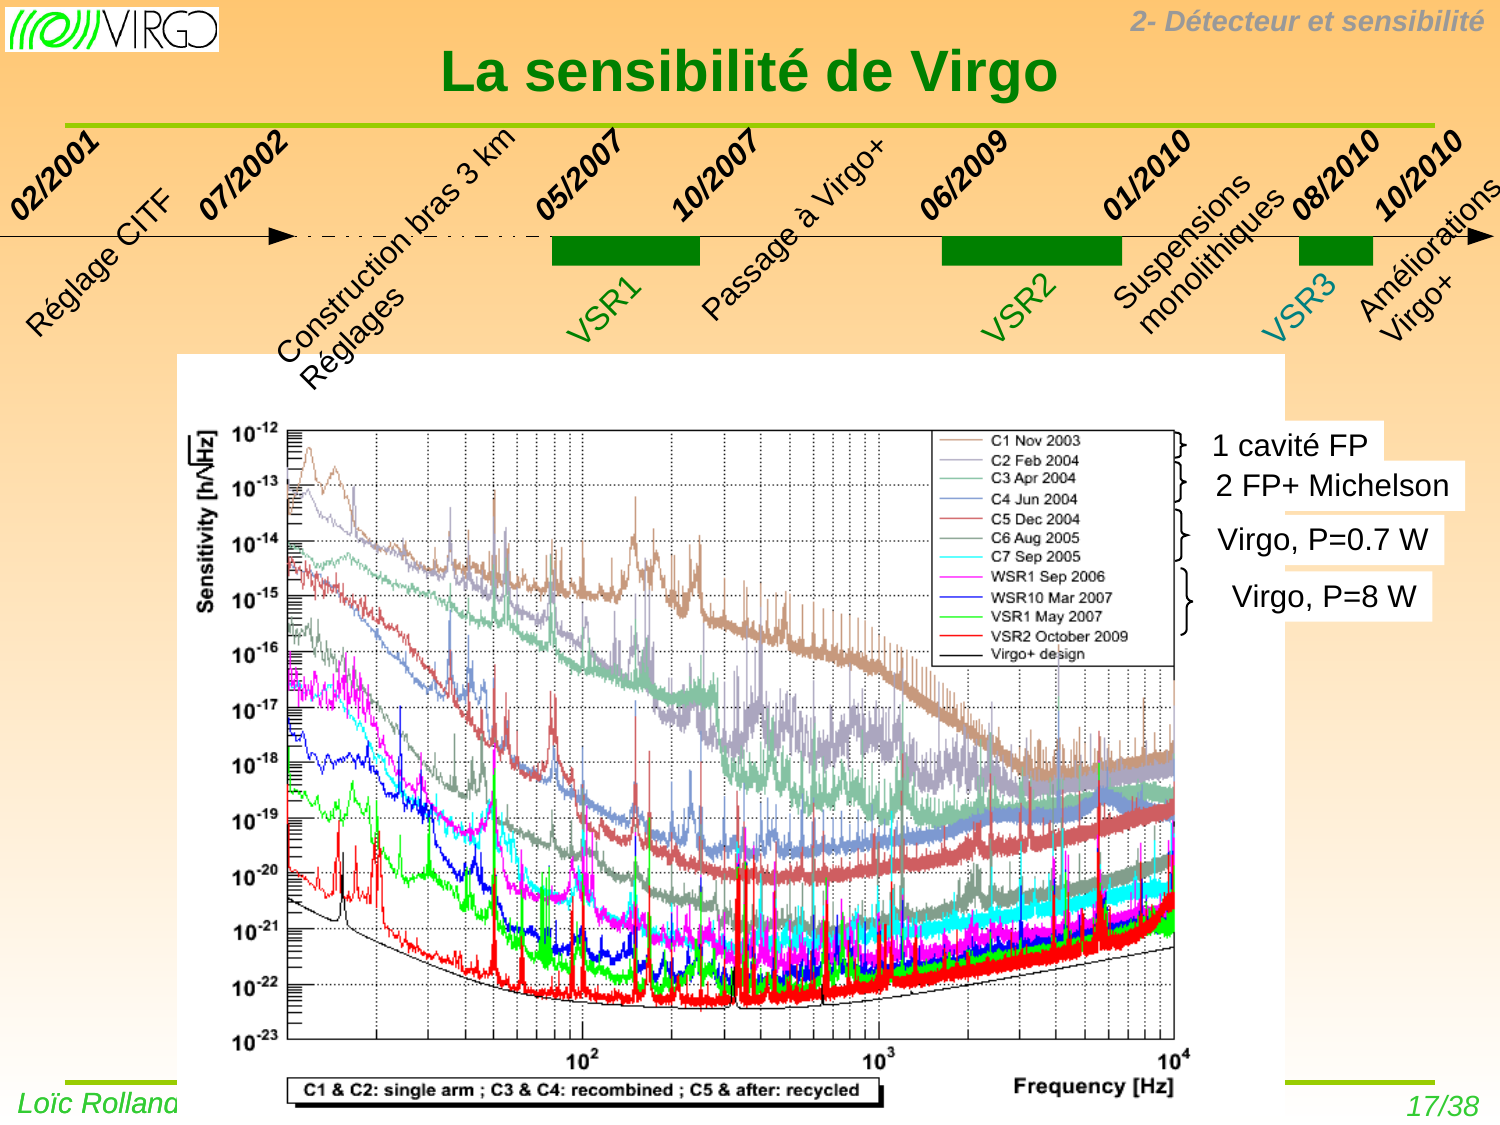

2- Détecteur et sensibilité
# La sensibilité de Virgo
10/2010
02/2001
07/2002
05/2007
10/2007
06/2009
01/2010
08/2010
Suspensions monolithiques
Passage à Virgo+
Construction bras 3 km
Réglages
Améliorations Virgo+
Réglage CITF
VSR2
VSR3
VSR1
1 cavité FP
2 FP+ Michelson
Virgo, P=0.7 W
Virgo, P=8 W
17